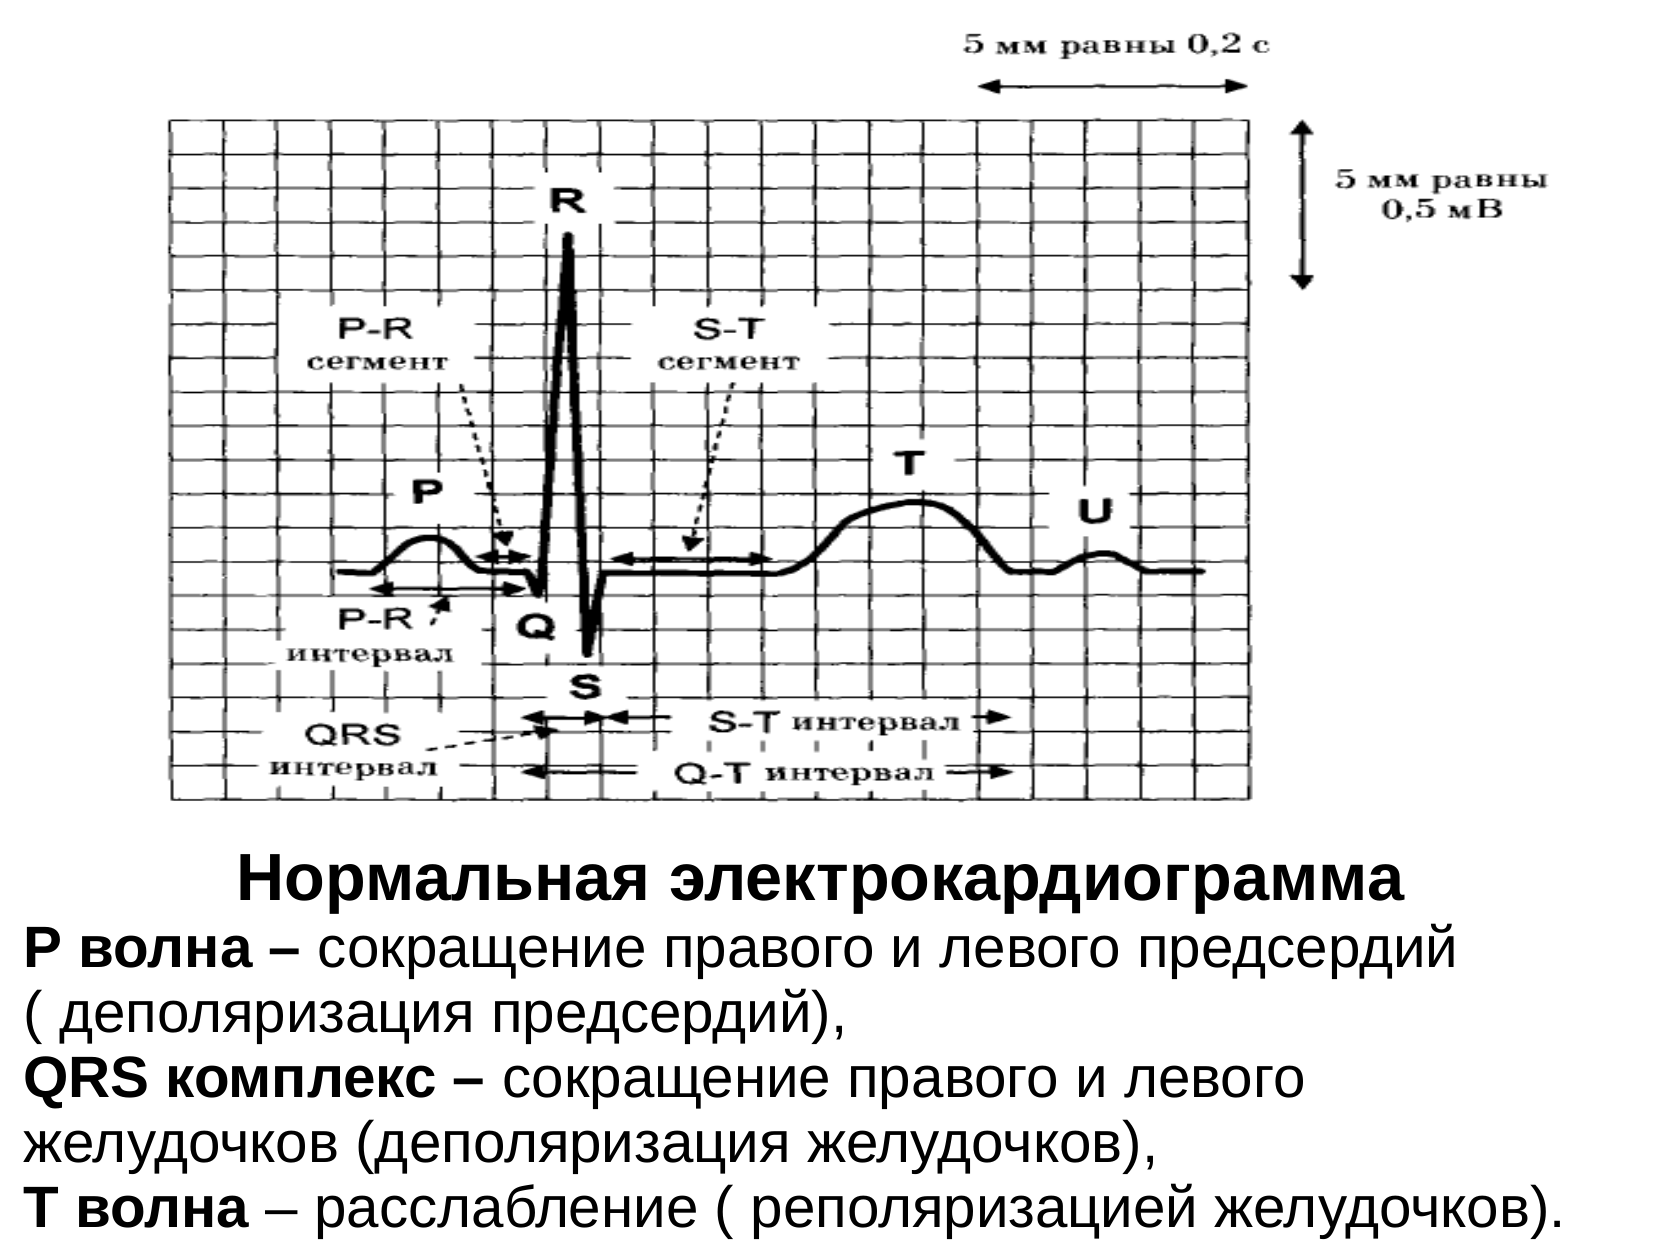

# Нормальная электрокардиогpамма
Р волна – сокращение правого и левого предсердий ( деполяризация предсердий),
QRS комплекс – сокращение правого и левого желудочков (деполяризация желудочков),
Т волна – расслабление ( реполяризацией желудочков).